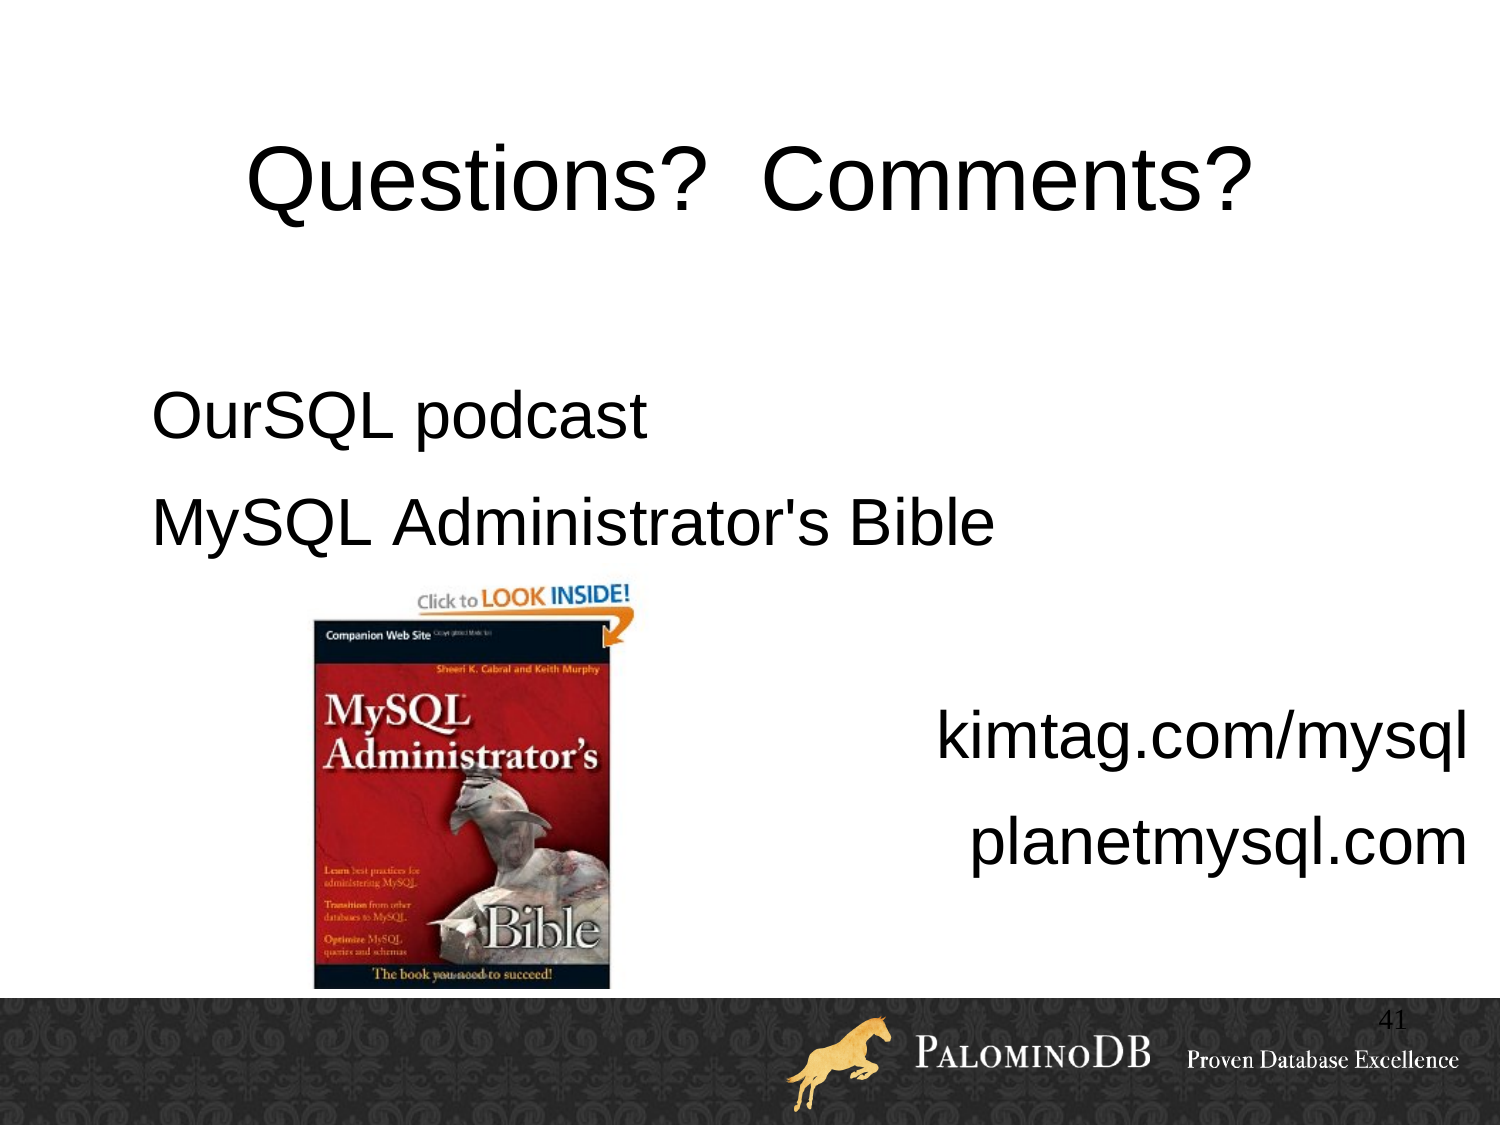

# Questions? Comments?
OurSQL podcast
MySQL Administrator's Bible
kimtag.com/mysql
planetmysql.com